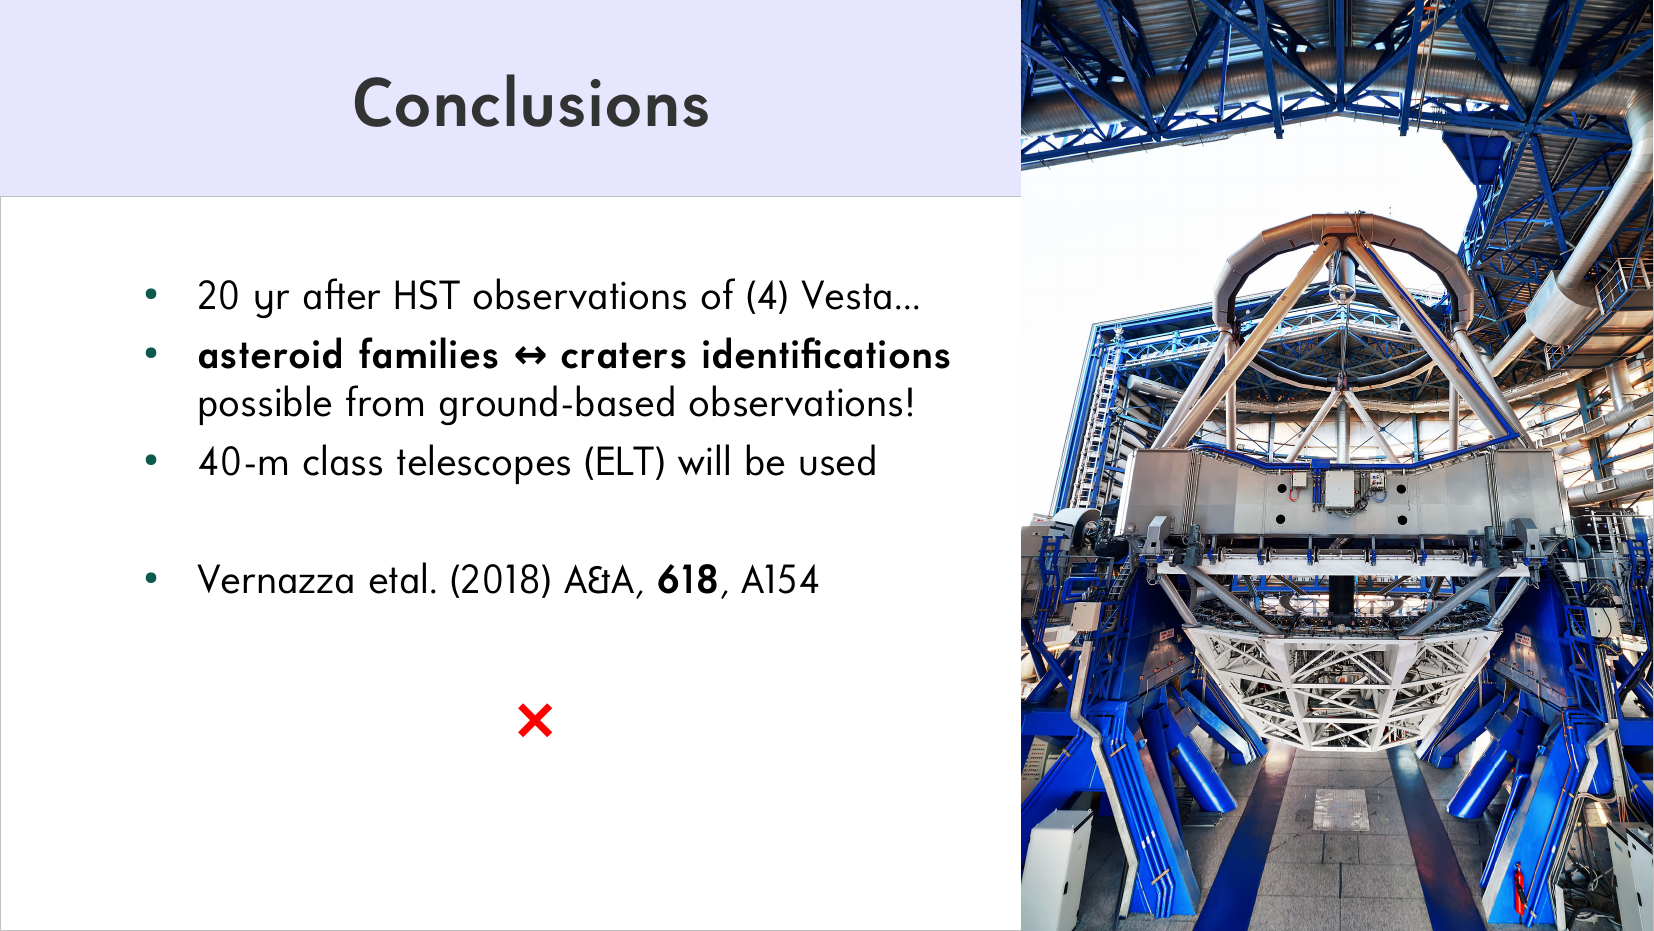

# Conclusions
20 yr after HST observations of (4) Vesta...
asteroid families ↔ craters identifications possible from ground-based observations!
40-m class telescopes (ELT) will be used
Vernazza etal. (2018) A&A, 618, A154
×
.